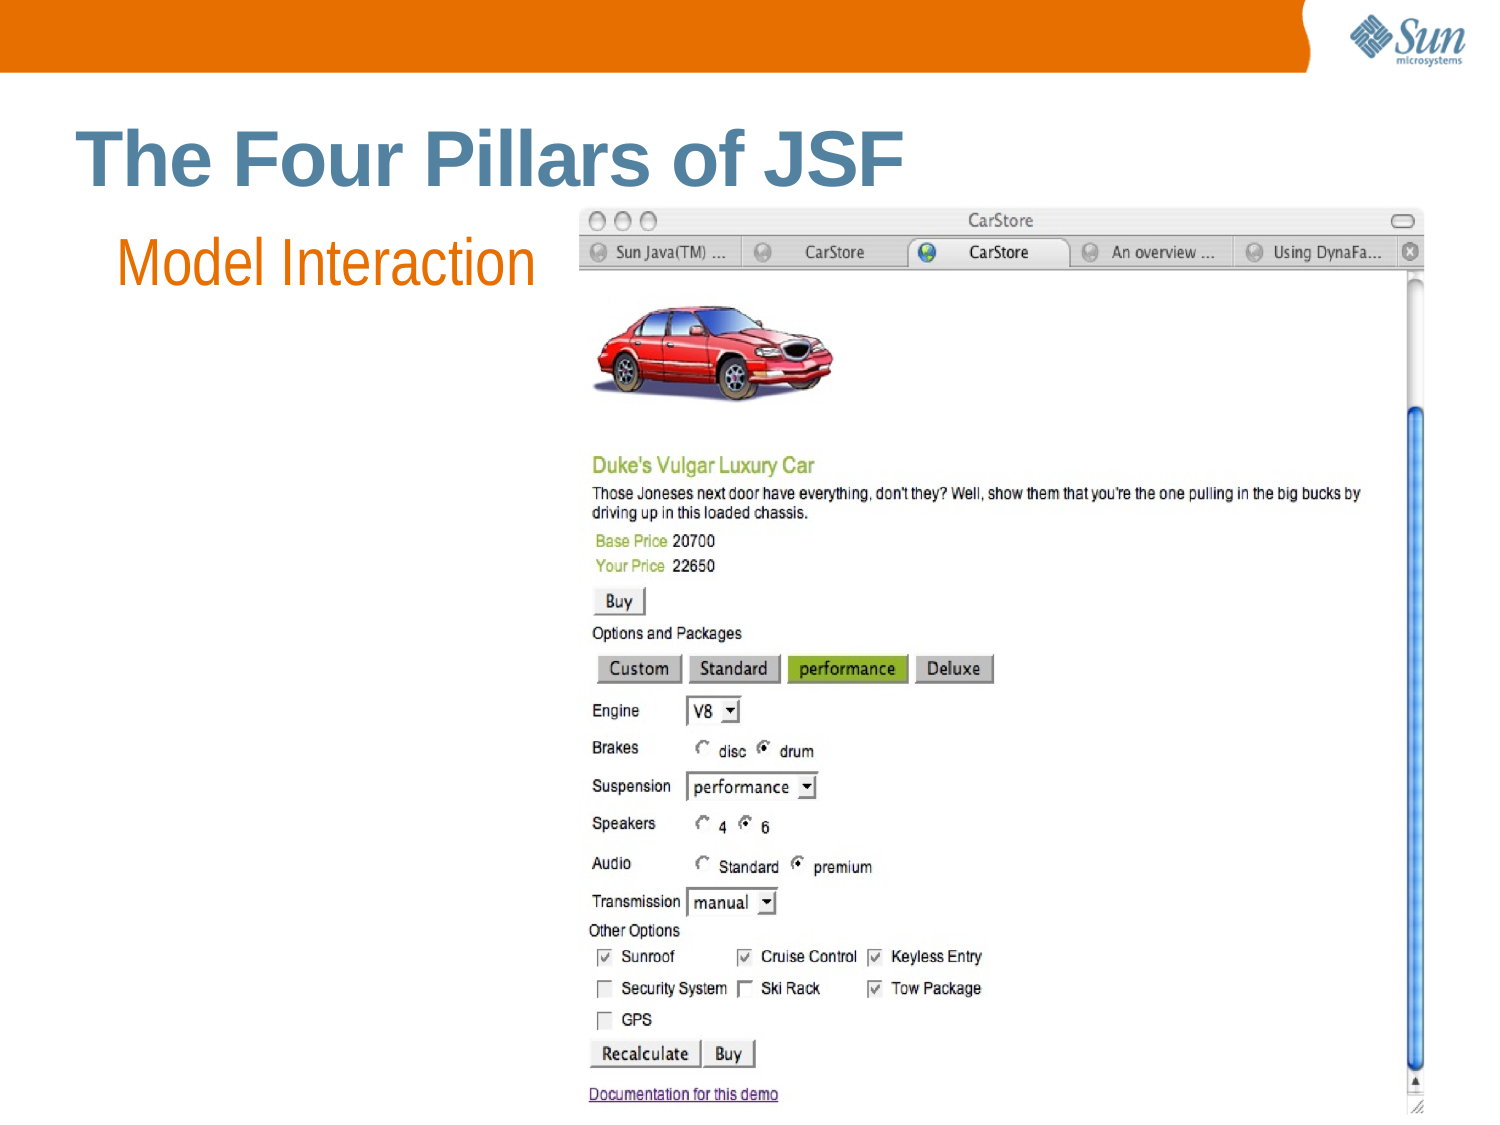

# The Four Pillars of JSF
Model Interaction
24